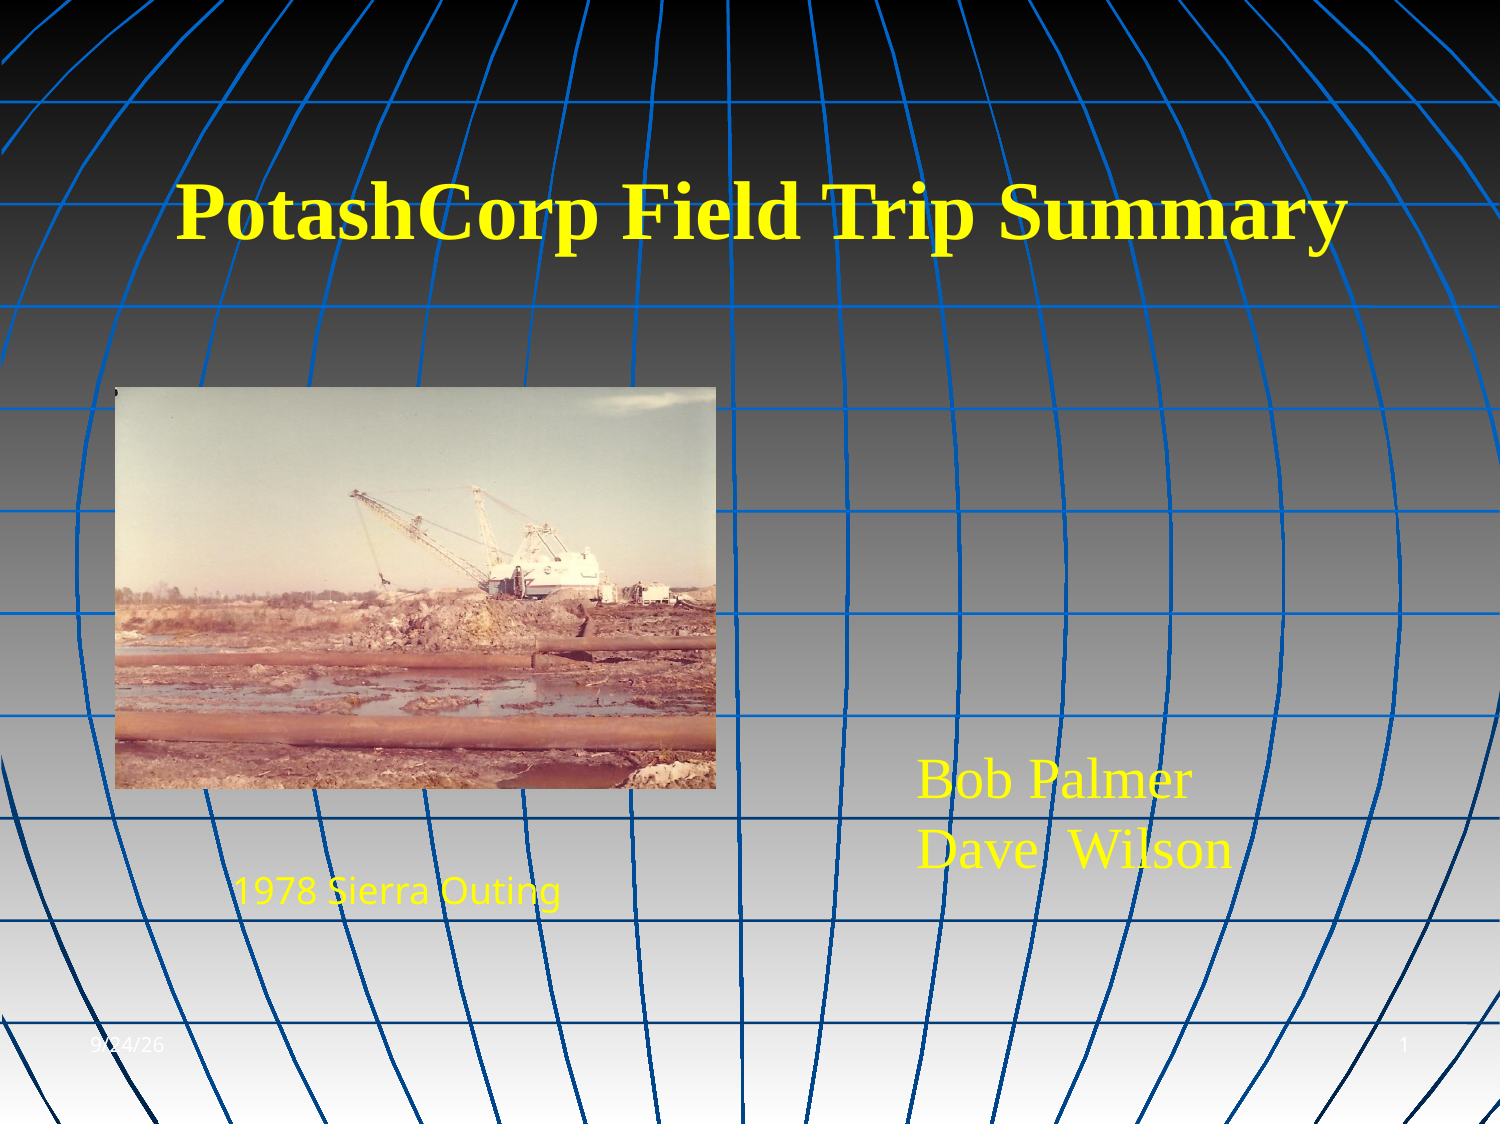

# PotashCorp Field Trip Summary
Bob Palmer
Dave Wilson
1978 Sierra Outing